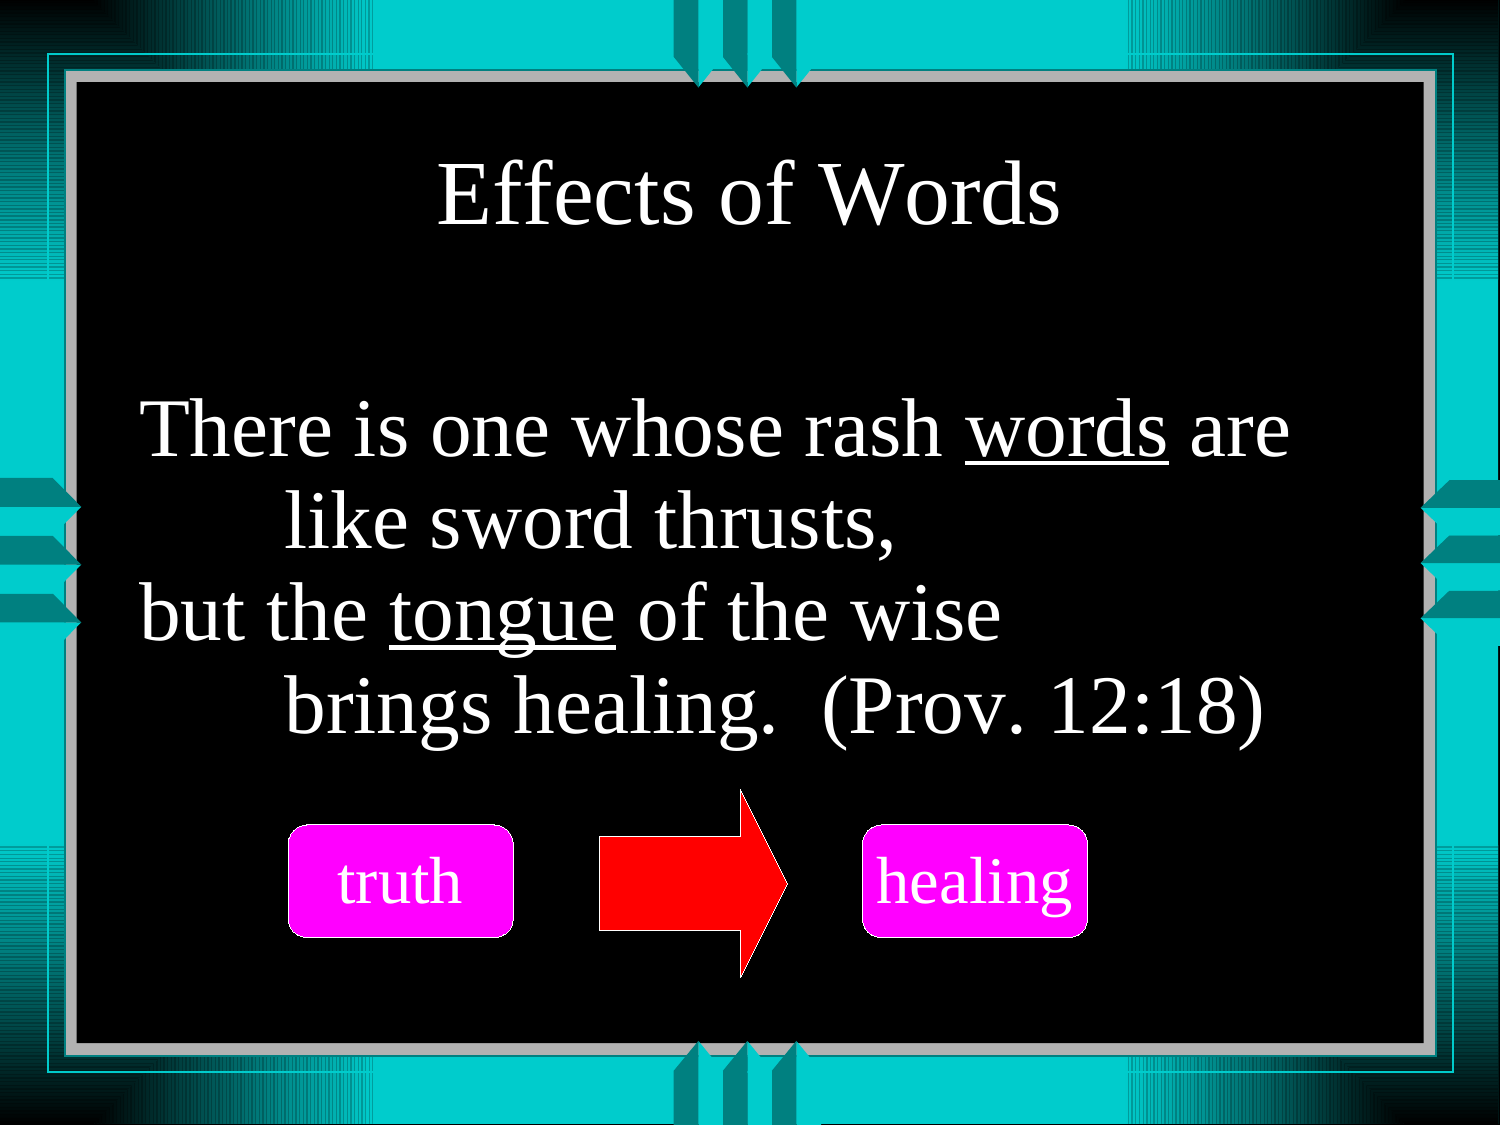

# Effects of Words
There is one whose rash words are
 like sword thrusts,
but the tongue of the wise
 brings healing. (Prov. 12:18)
truth
healing